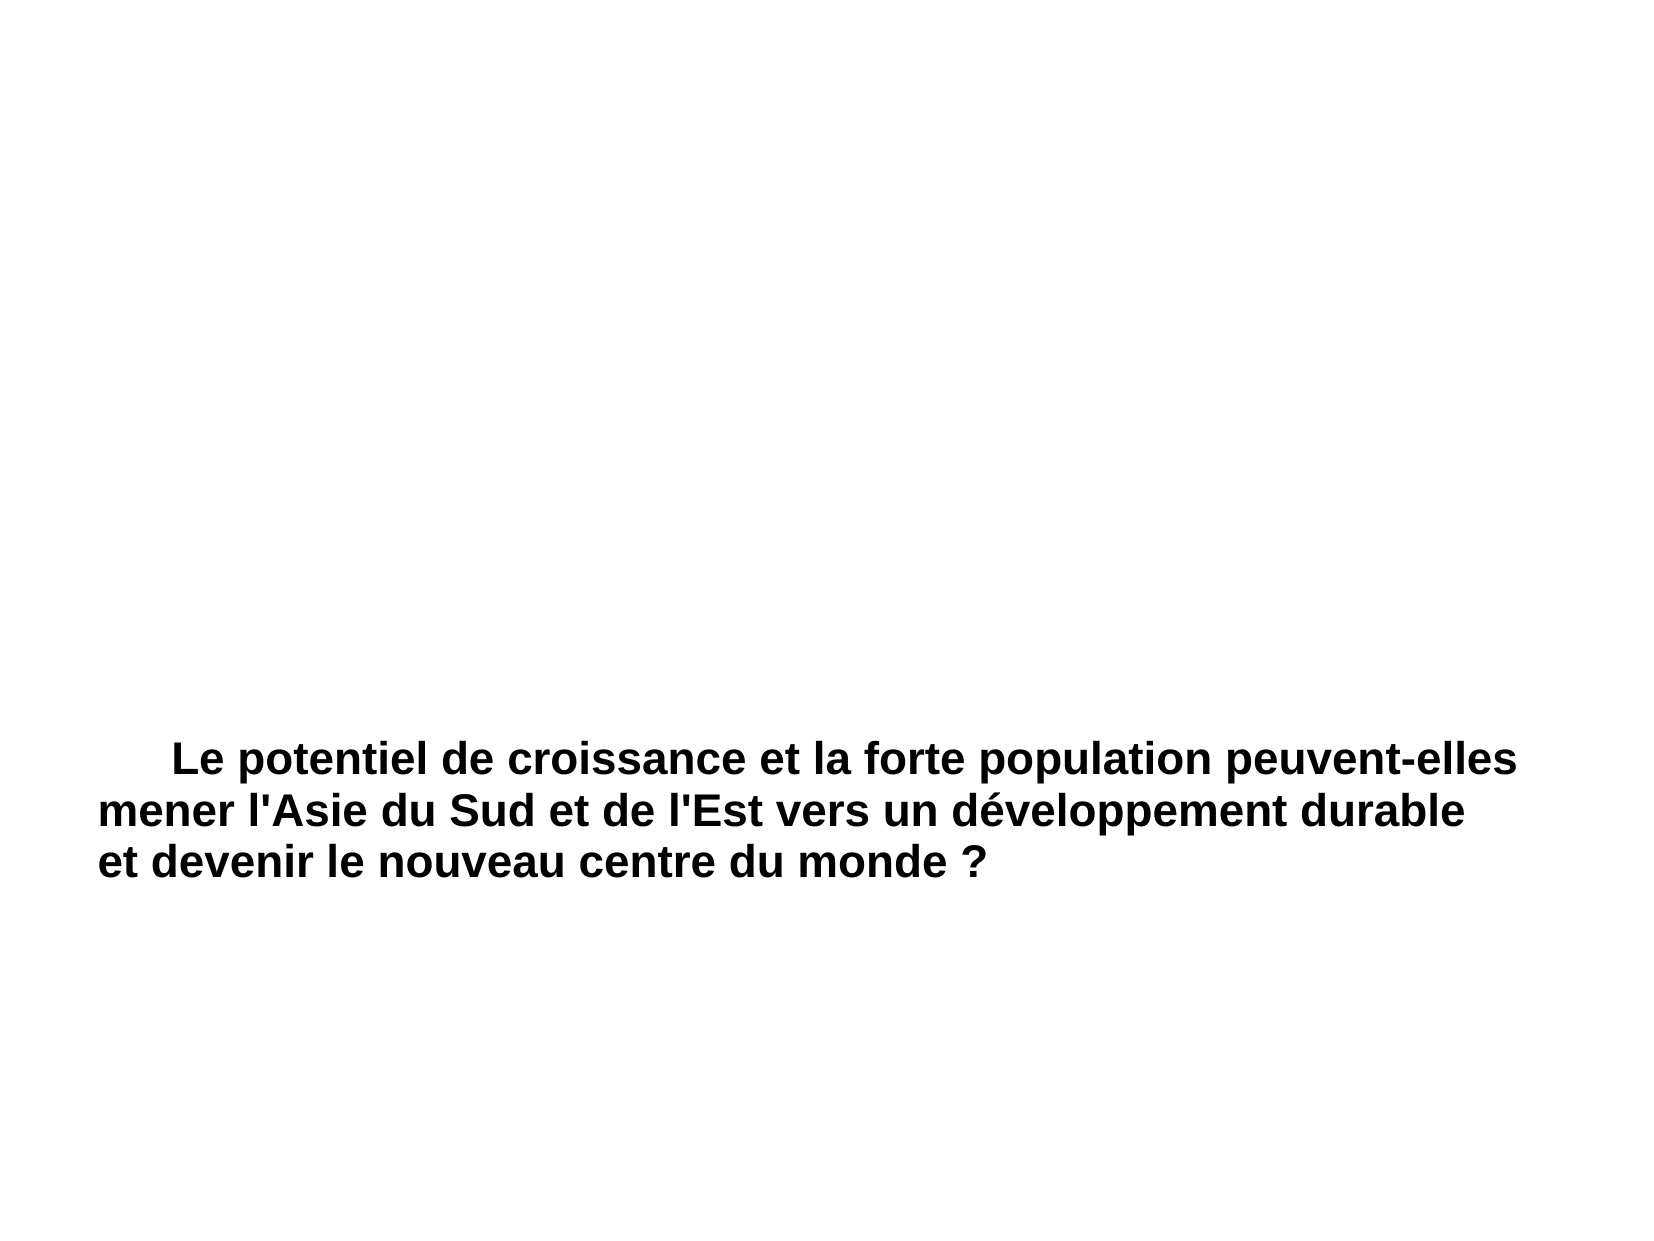

Le potentiel de croissance et la forte population peuvent-elles
mener l'Asie du Sud et de l'Est vers un développement durable
et devenir le nouveau centre du monde ?